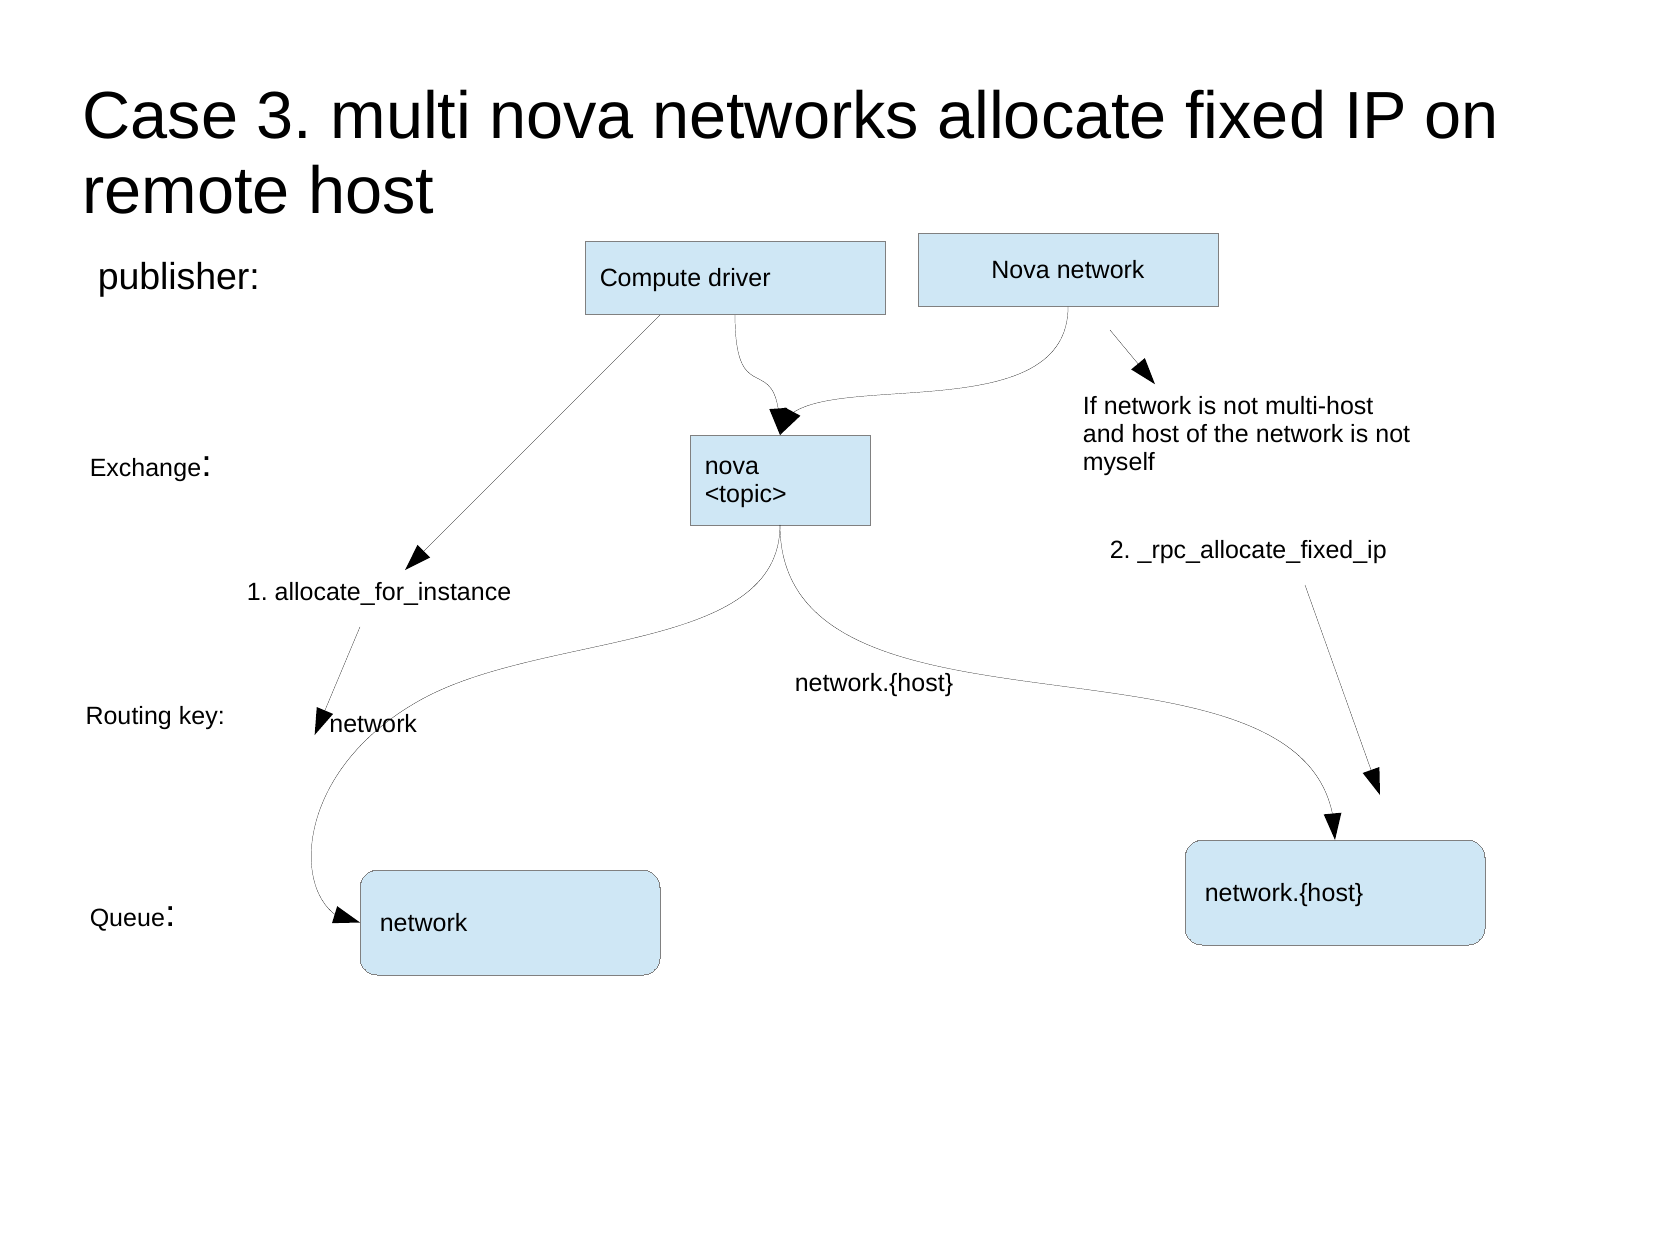

# Case 3. multi nova networks allocate fixed IP on remote host
Nova network
Compute driver
publisher:
If network is not multi-host
and host of the network is not
myself
Exchange:
nova
<topic>
2. _rpc_allocate_fixed_ip
1. allocate_for_instance
Routing key:
network.{host}
network
Queue: